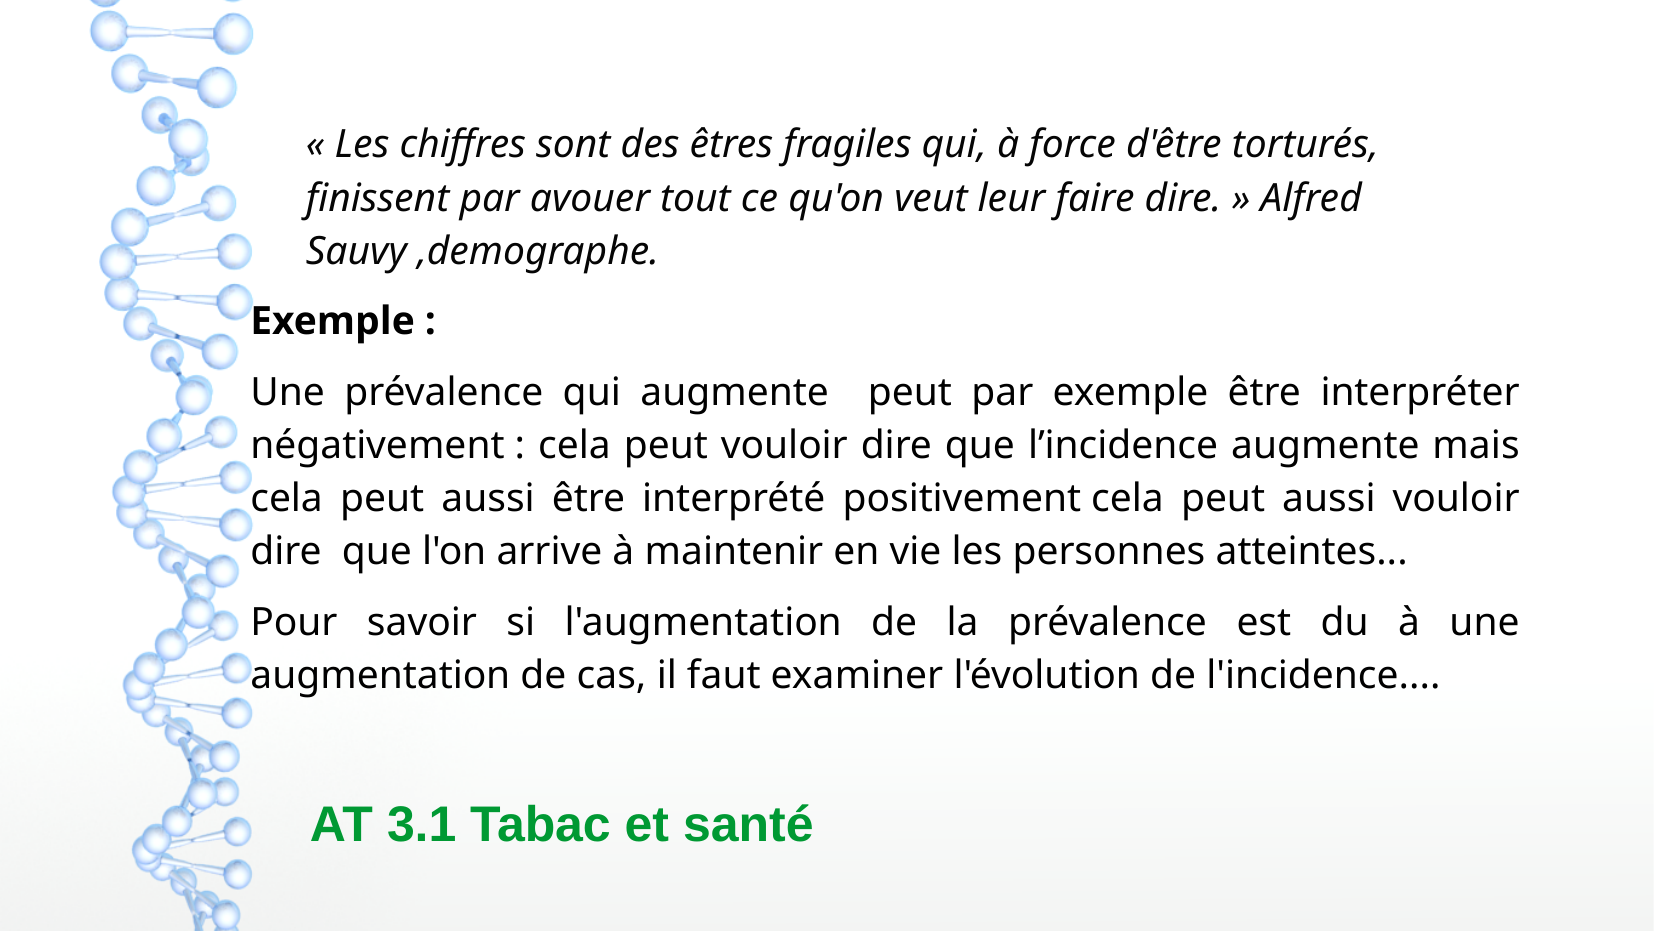

# « Les chiffres sont des êtres fragiles qui, à force d'être torturés, finissent par avouer tout ce qu'on veut leur faire dire. » Alfred Sauvy ,demographe.
Exemple :
Une prévalence qui augmente peut par exemple être interpréter négativement : cela peut vouloir dire que l’incidence augmente mais cela peut aussi être interprété positivement cela peut aussi vouloir dire que l'on arrive à maintenir en vie les personnes atteintes...
Pour savoir si l'augmentation de la prévalence est du à une augmentation de cas, il faut examiner l'évolution de l'incidence....
AT 3.1 Tabac et santé